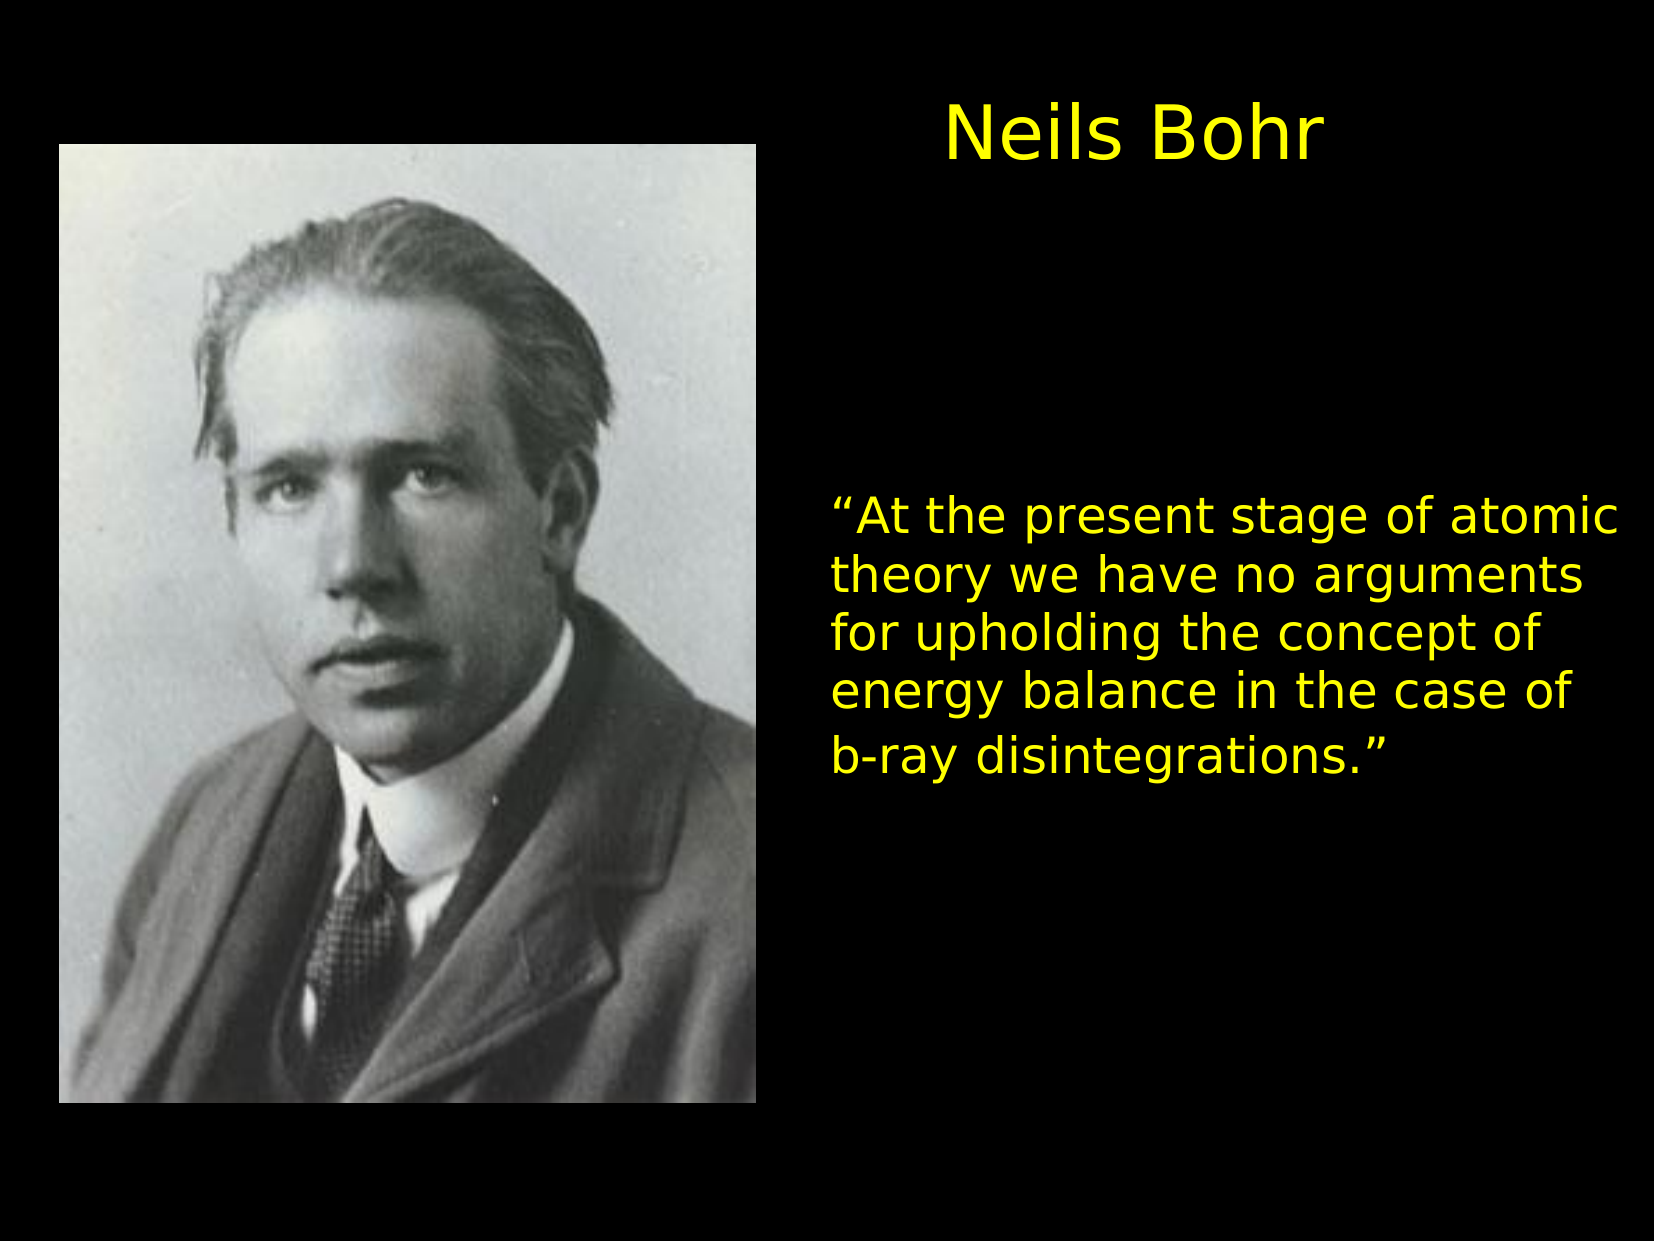

Neils Bohr
“At the present stage of atomic
theory we have no arguments
for upholding the concept of
energy balance in the case of
b-ray disintegrations.”